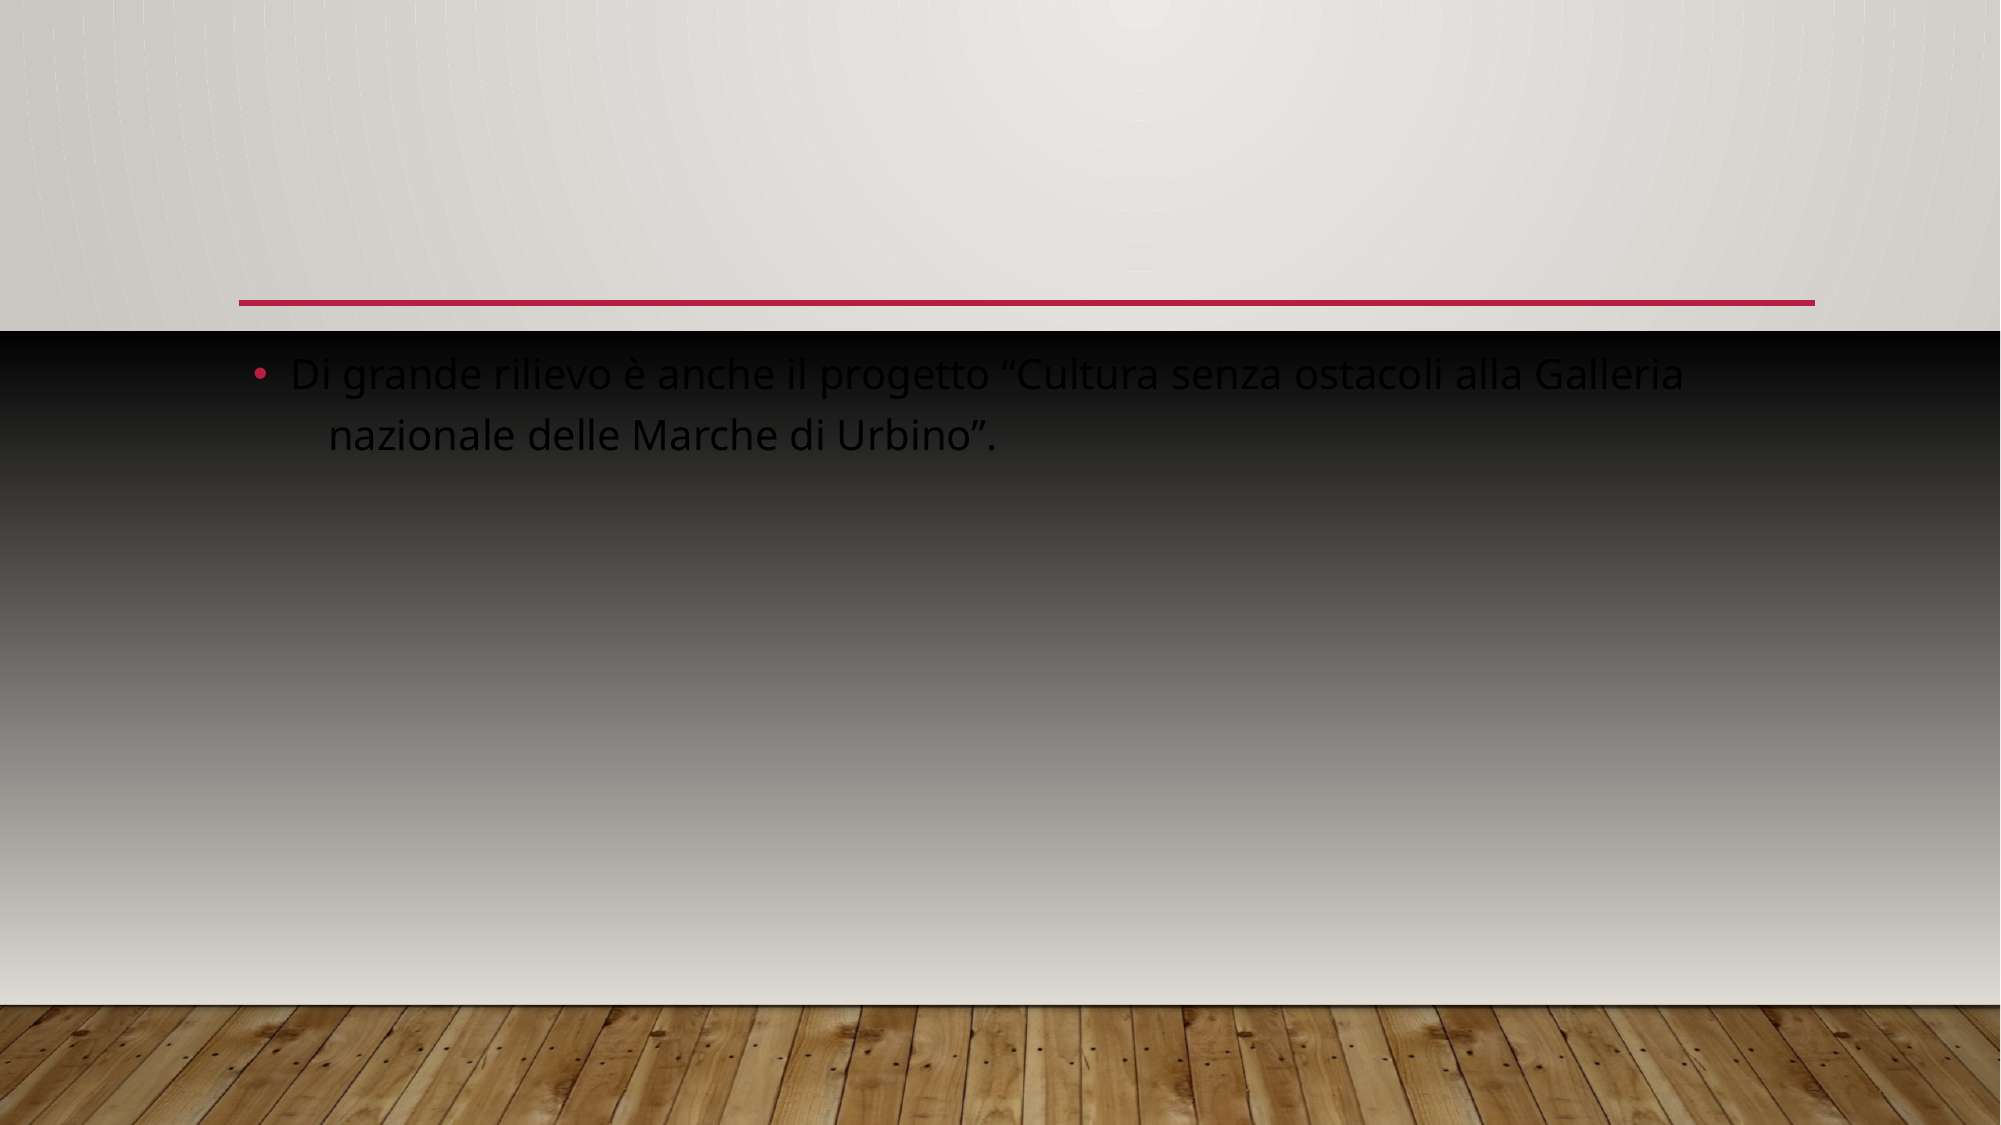

#
Di grande rilievo è anche il progetto “Cultura senza ostacoli alla Galleria nazionale delle Marche di Urbino”.